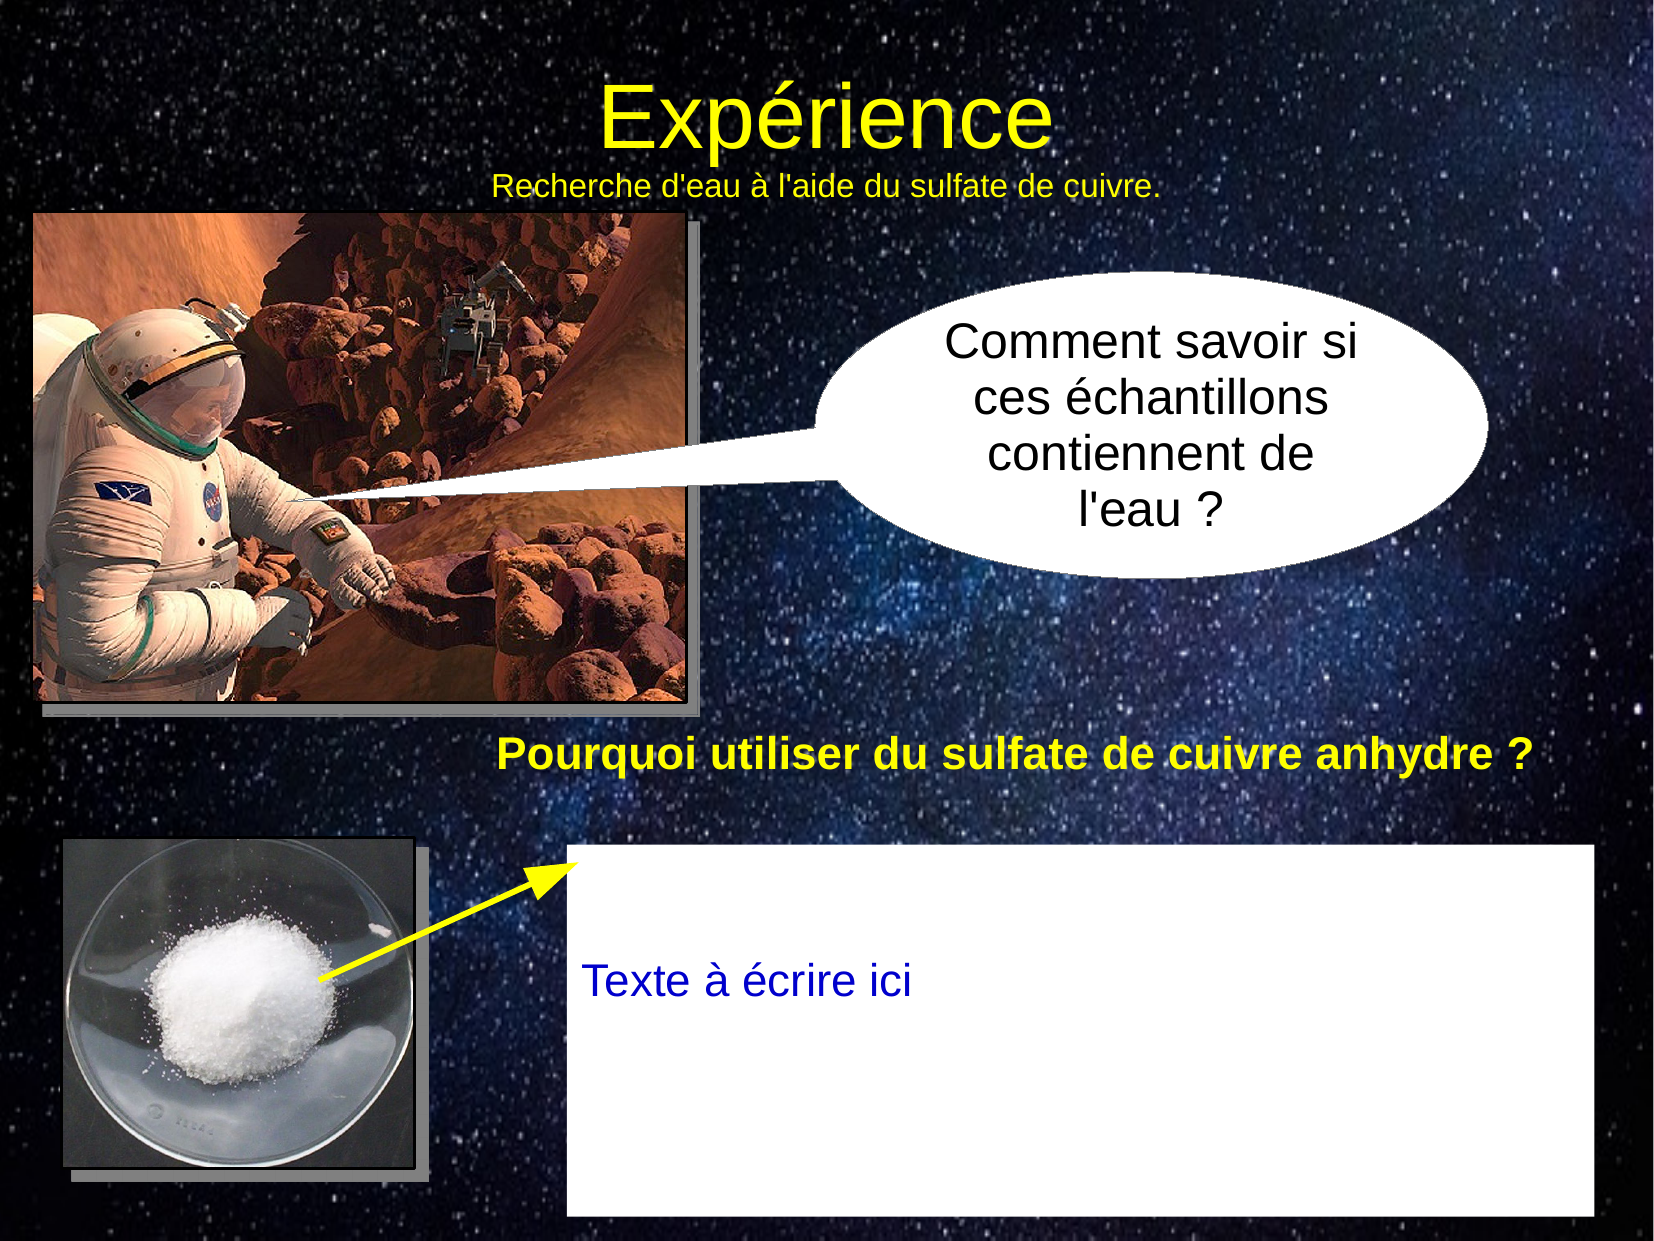

# Expérience Recherche d'eau à l'aide du sulfate de cuivre.
Comment savoir si ces échantillons contiennent de l'eau ?
Pourquoi utiliser du sulfate de cuivre anhydre ?
Texte à écrire ici